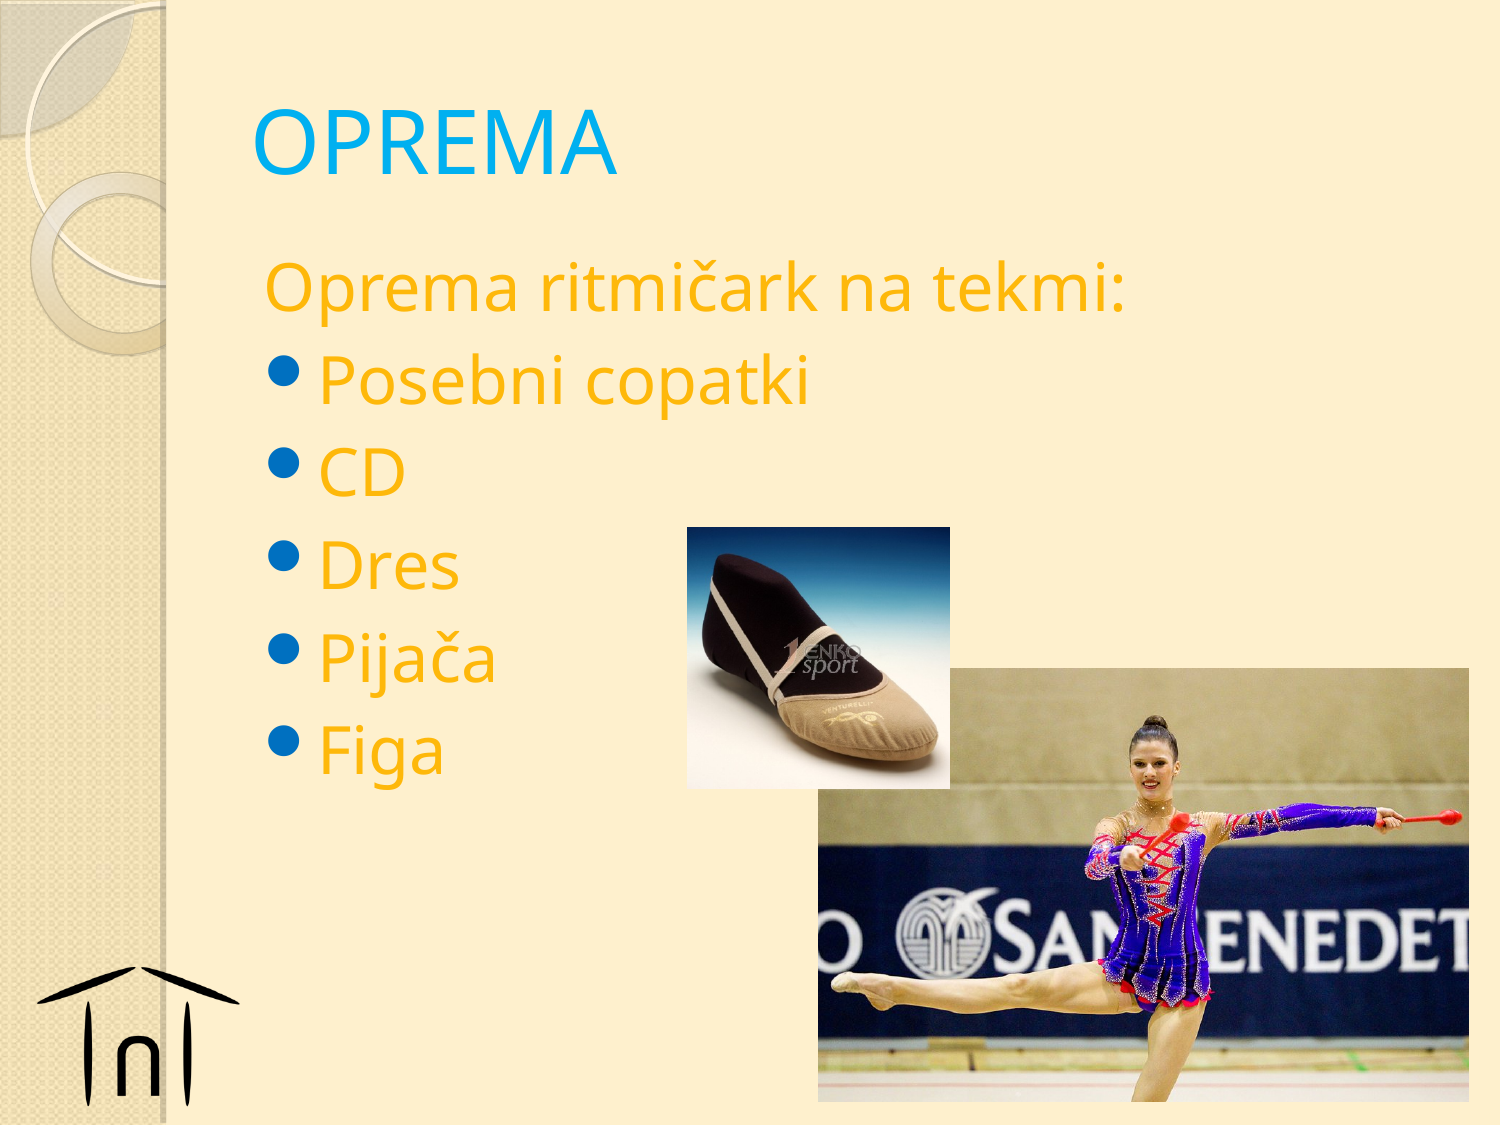

# OPREMA
Oprema ritmičark na tekmi:
Posebni copatki
CD
Dres
Pijača
Figa